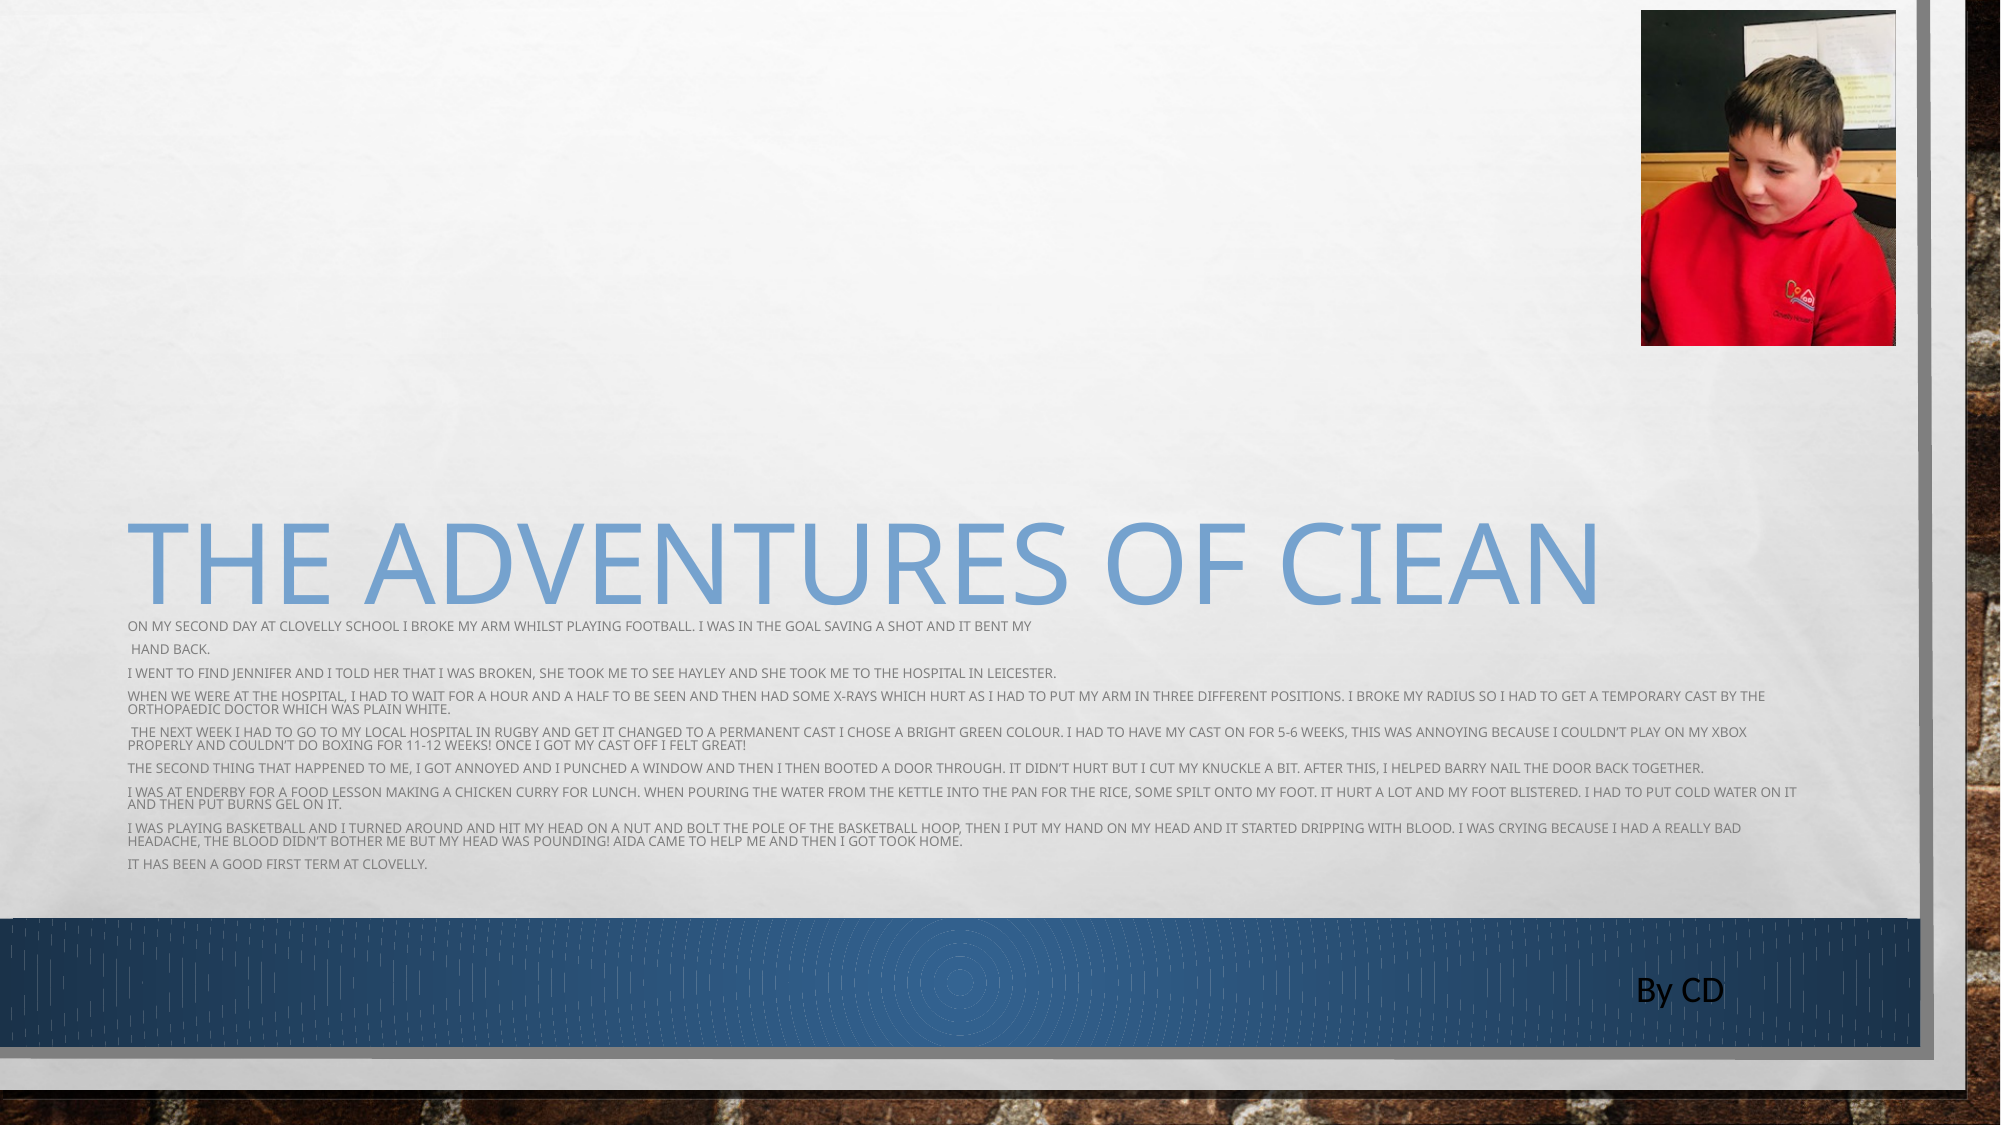

# The adventures of ciean
On my second day at Clovelly school I broke my arm whilst playing football. I was in the goal saving a shot and it bent my
 hand back.
I went to find Jennifer and I told her that I was broken, she took me to see Hayley and she took me to the hospital in Leicester.
When we were at the hospital, I had to wait for a hour and a half to be seen and then had some X-rays which hurt as I had to put my arm in three different positions. I broke my radius so I had to get a temporary cast by the orthopaedic doctor which was plain white.
 The next week I had to go to my local hospital in Rugby and get it changed to a permanent cast I chose a bright green colour. I had to have my cast on for 5-6 weeks, this was annoying because I couldn’t play on my Xbox properly and couldn’t do boxing for 11-12 weeks! Once I got my cast off I felt great!
The second thing that happened to me, I got annoyed and I punched a window and then I then booted a door through. It didn’t hurt but I cut my knuckle a bit. After this, I helped Barry nail the door back together.
I was at Enderby for a food lesson making a chicken curry for lunch. When pouring the water from the kettle into the pan for the rice, some spilt onto my foot. It hurt a lot and my foot blistered. I had to put cold water on it and then put burns gel on it.
I was playing Basketball and I turned around and hit my head on a nut and bolt the pole of the basketball hoop, then I put my hand on my head and it started dripping with blood. I was crying because I had a really bad headache, the blood didn’t bother me but my head was pounding! Aida came to help me and then I got took home.
It has been a good first term at Clovelly.
By CD